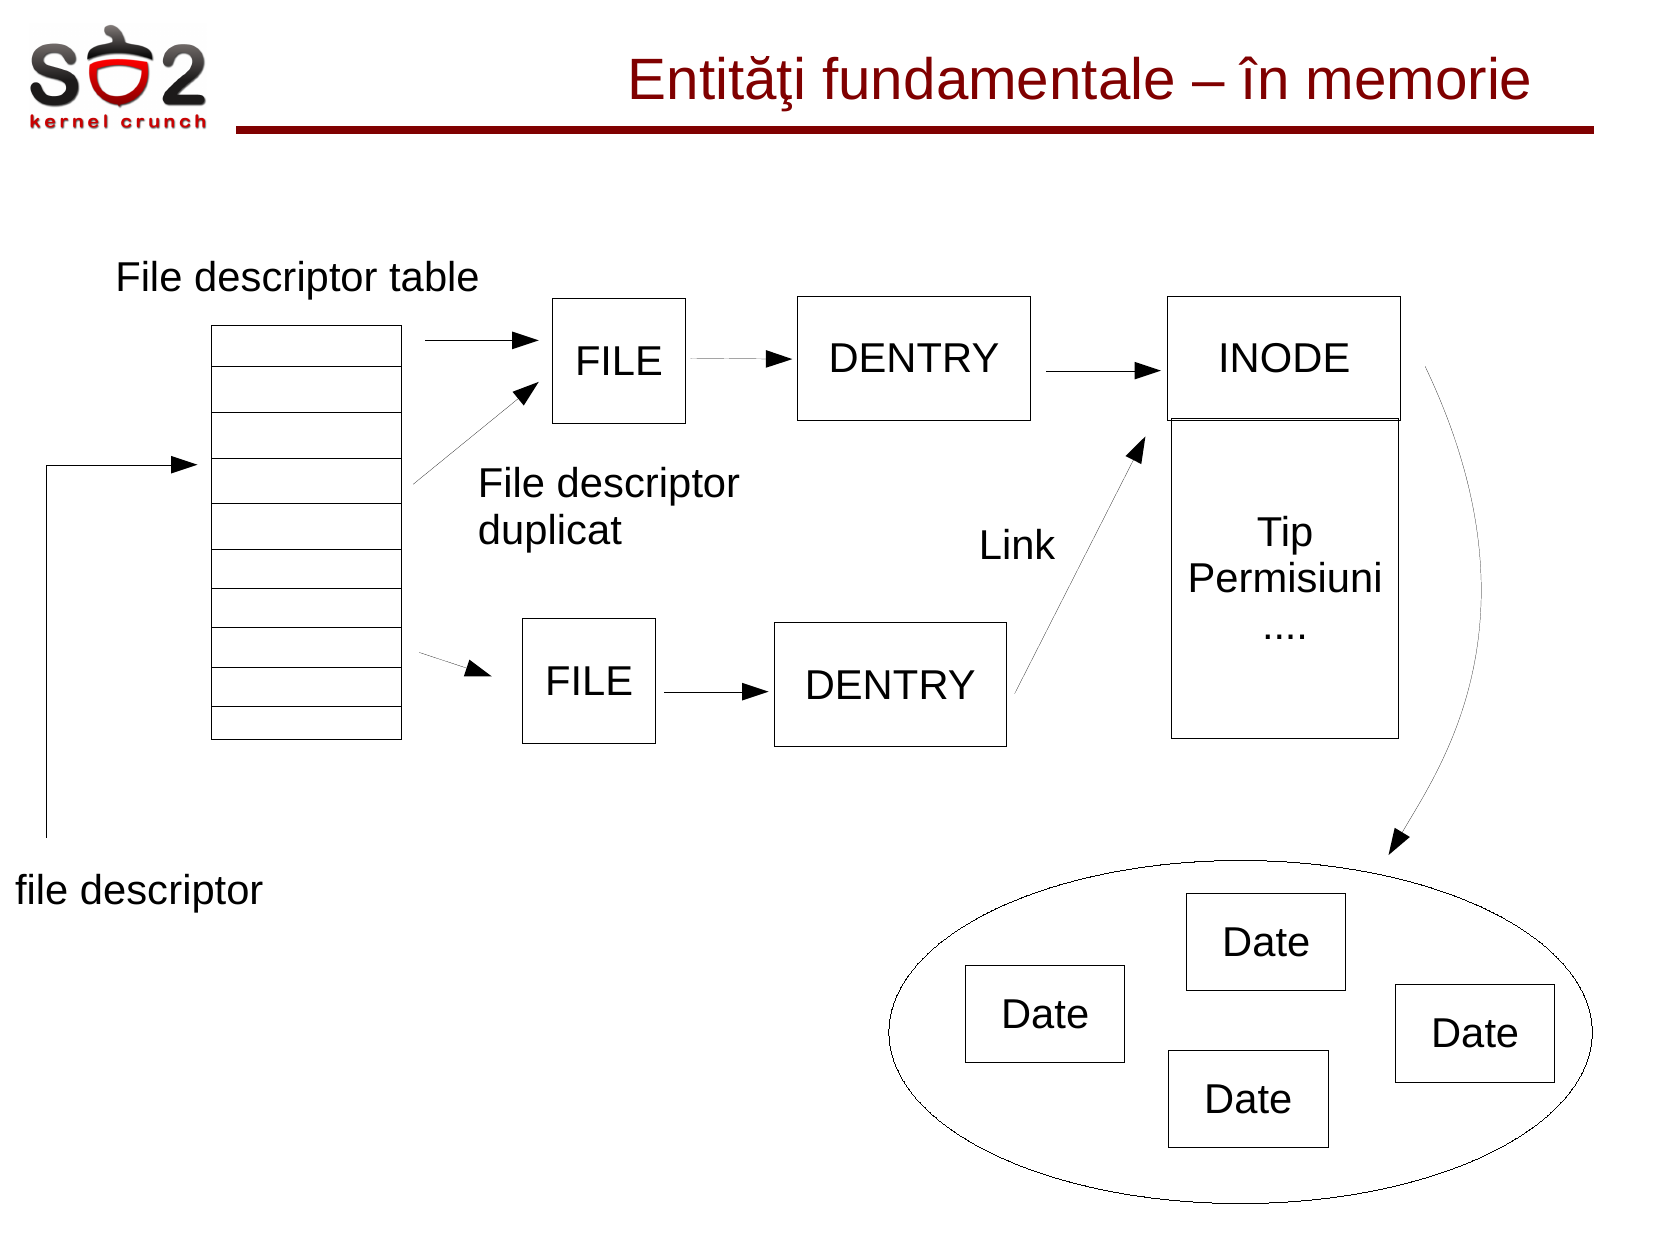

# Entităţi fundamentale – în memorie
File descriptor table
DENTRY
INODE
FILE
Tip
Permisiuni
....
File descriptor
duplicat
Link
FILE
DENTRY
file descriptor
Date
Date
Date
Date